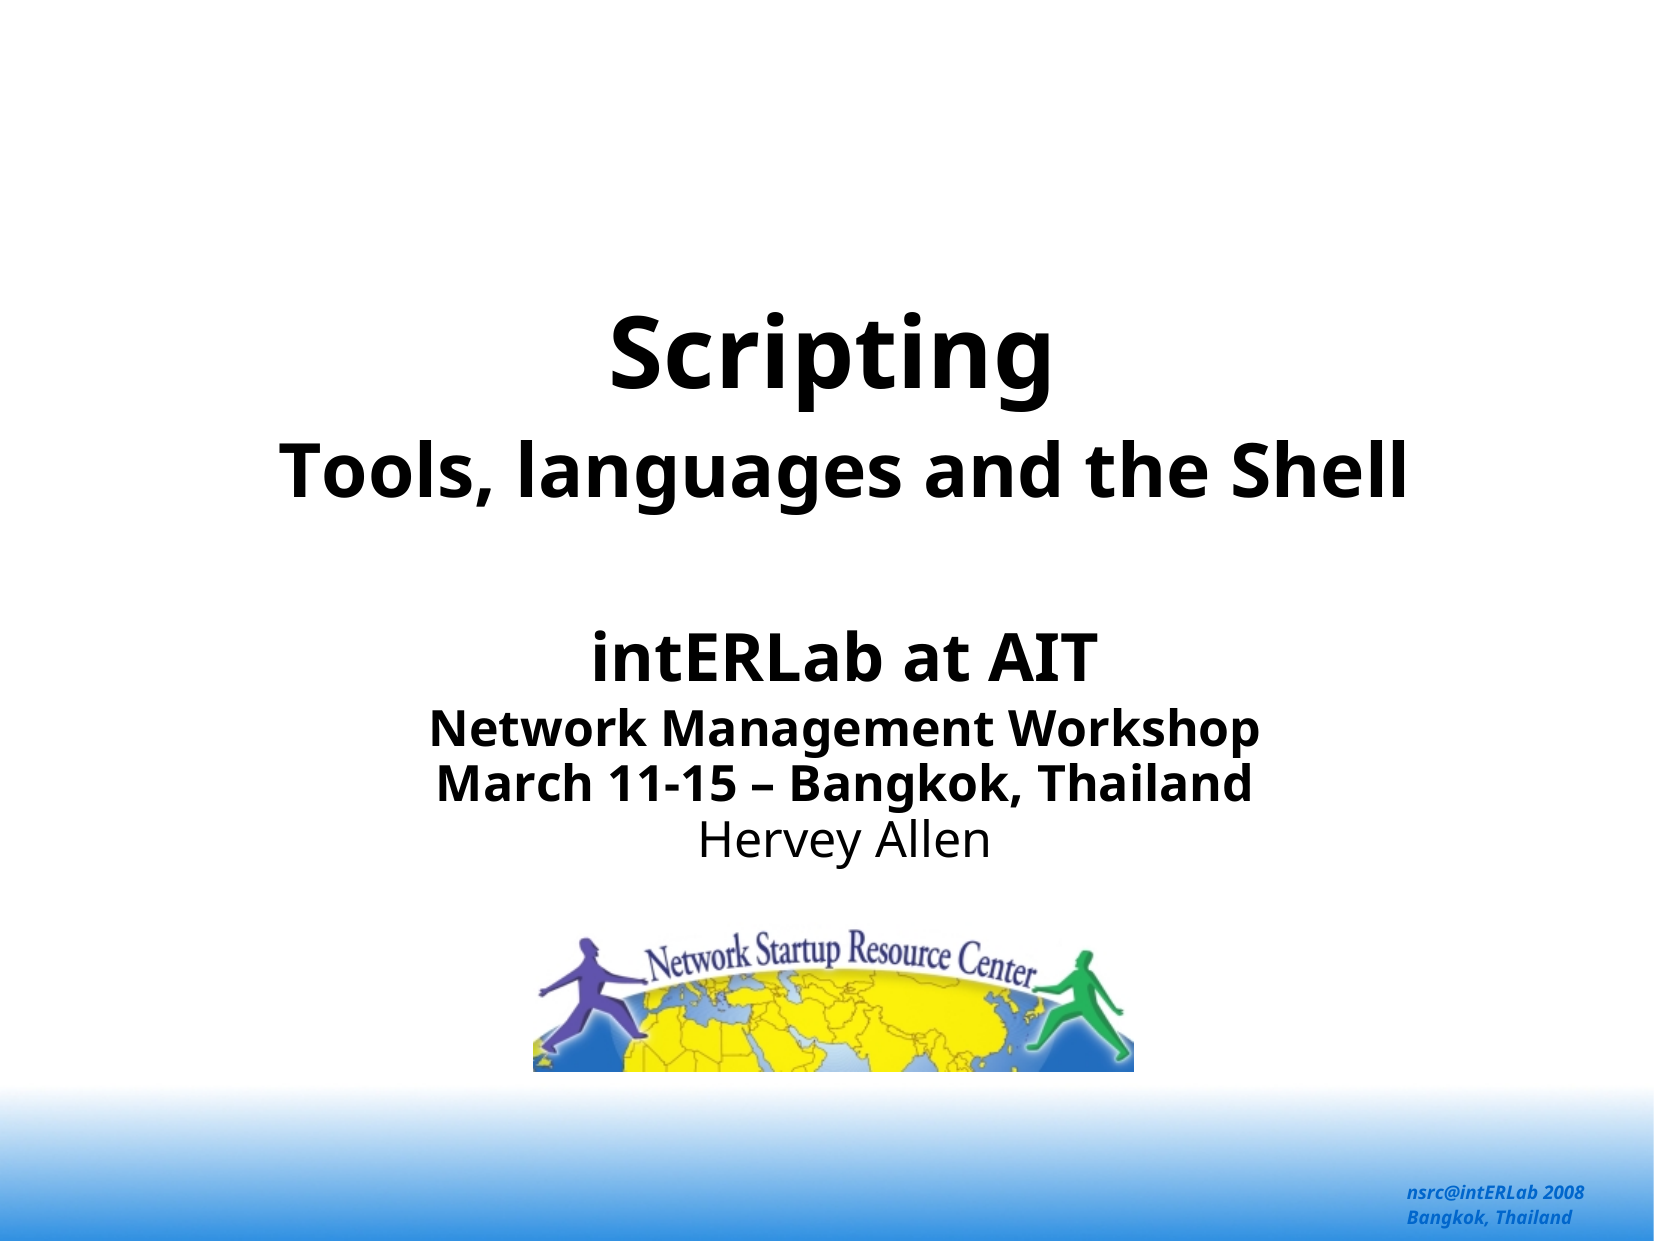

# Scripting
Tools, languages and the Shell
intERLab at AIT
Network Management Workshop
March 11-15 – Bangkok, Thailand
Hervey Allen